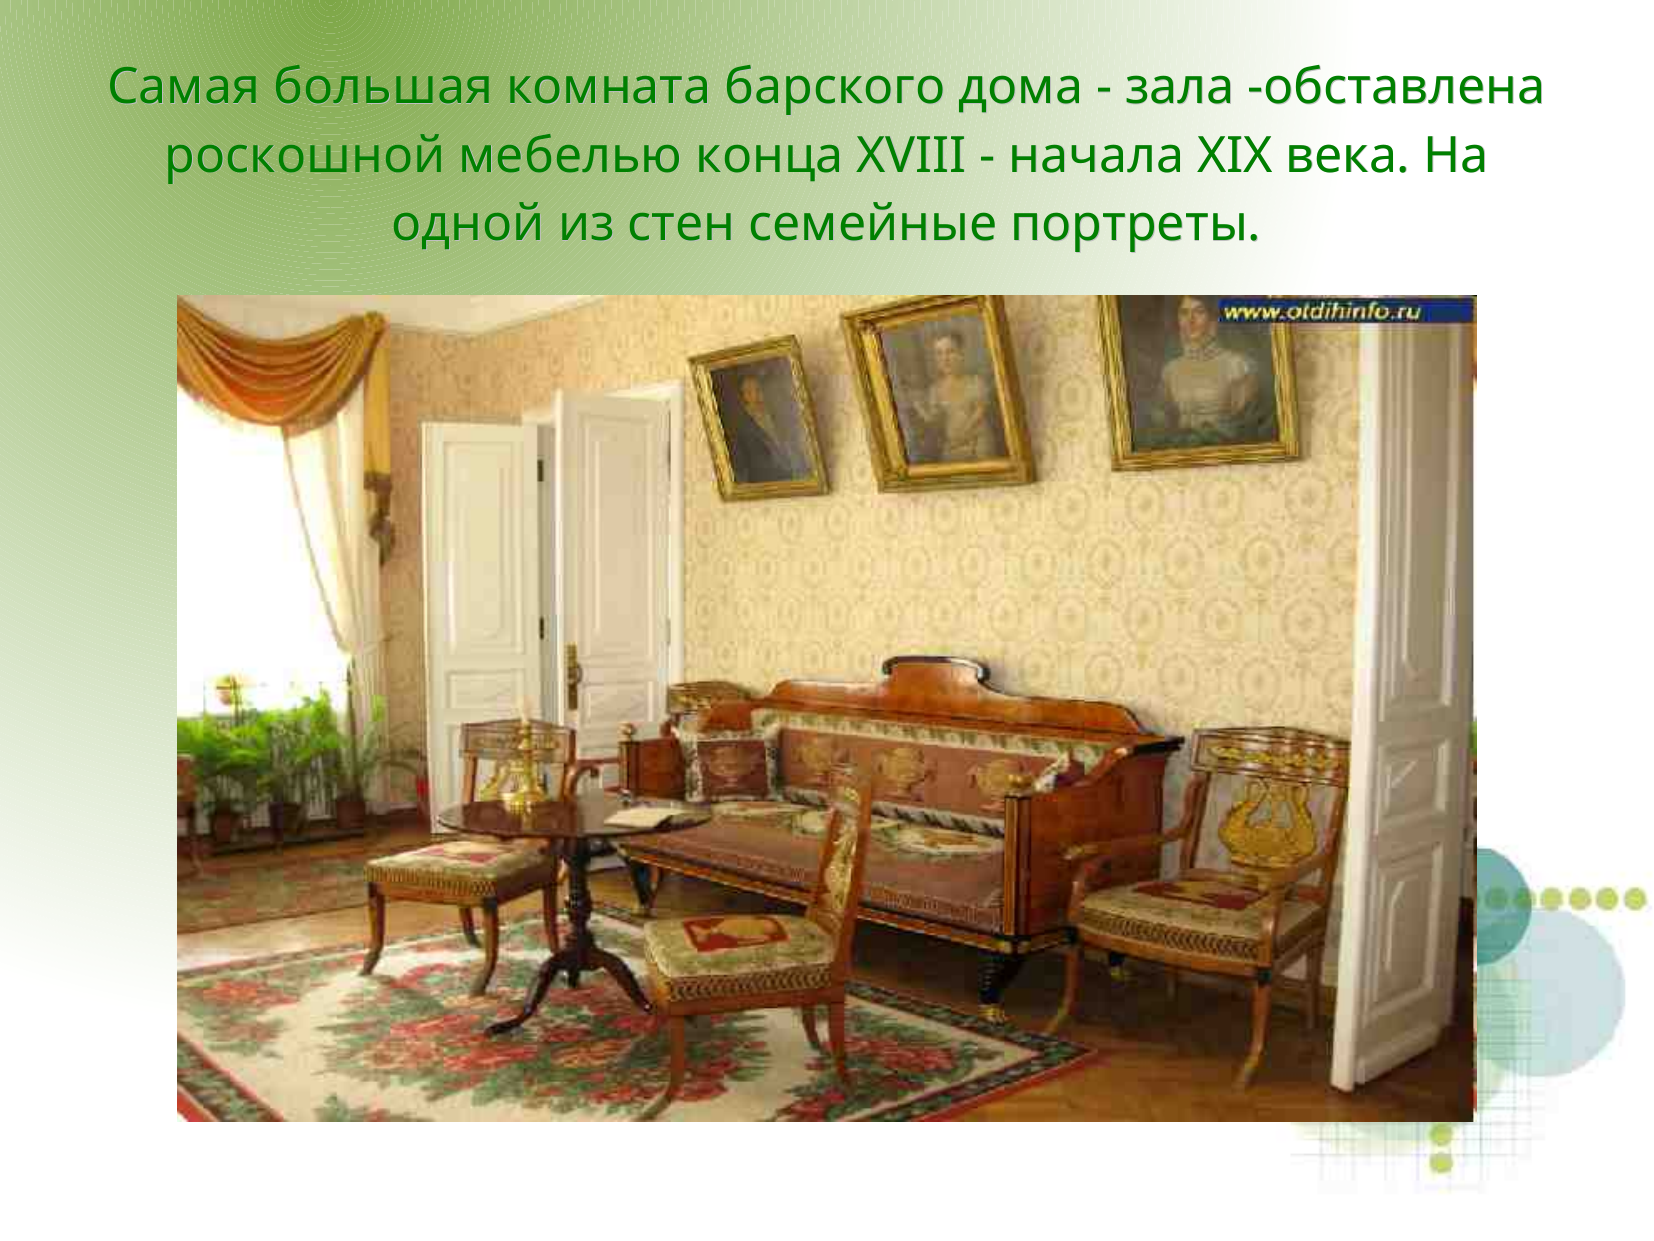

# Самая большая комната барского дома - зала -обставлена роскошной мебелью конца ХVIII - начала ХIХ века. На одной из стен семейные портреты.